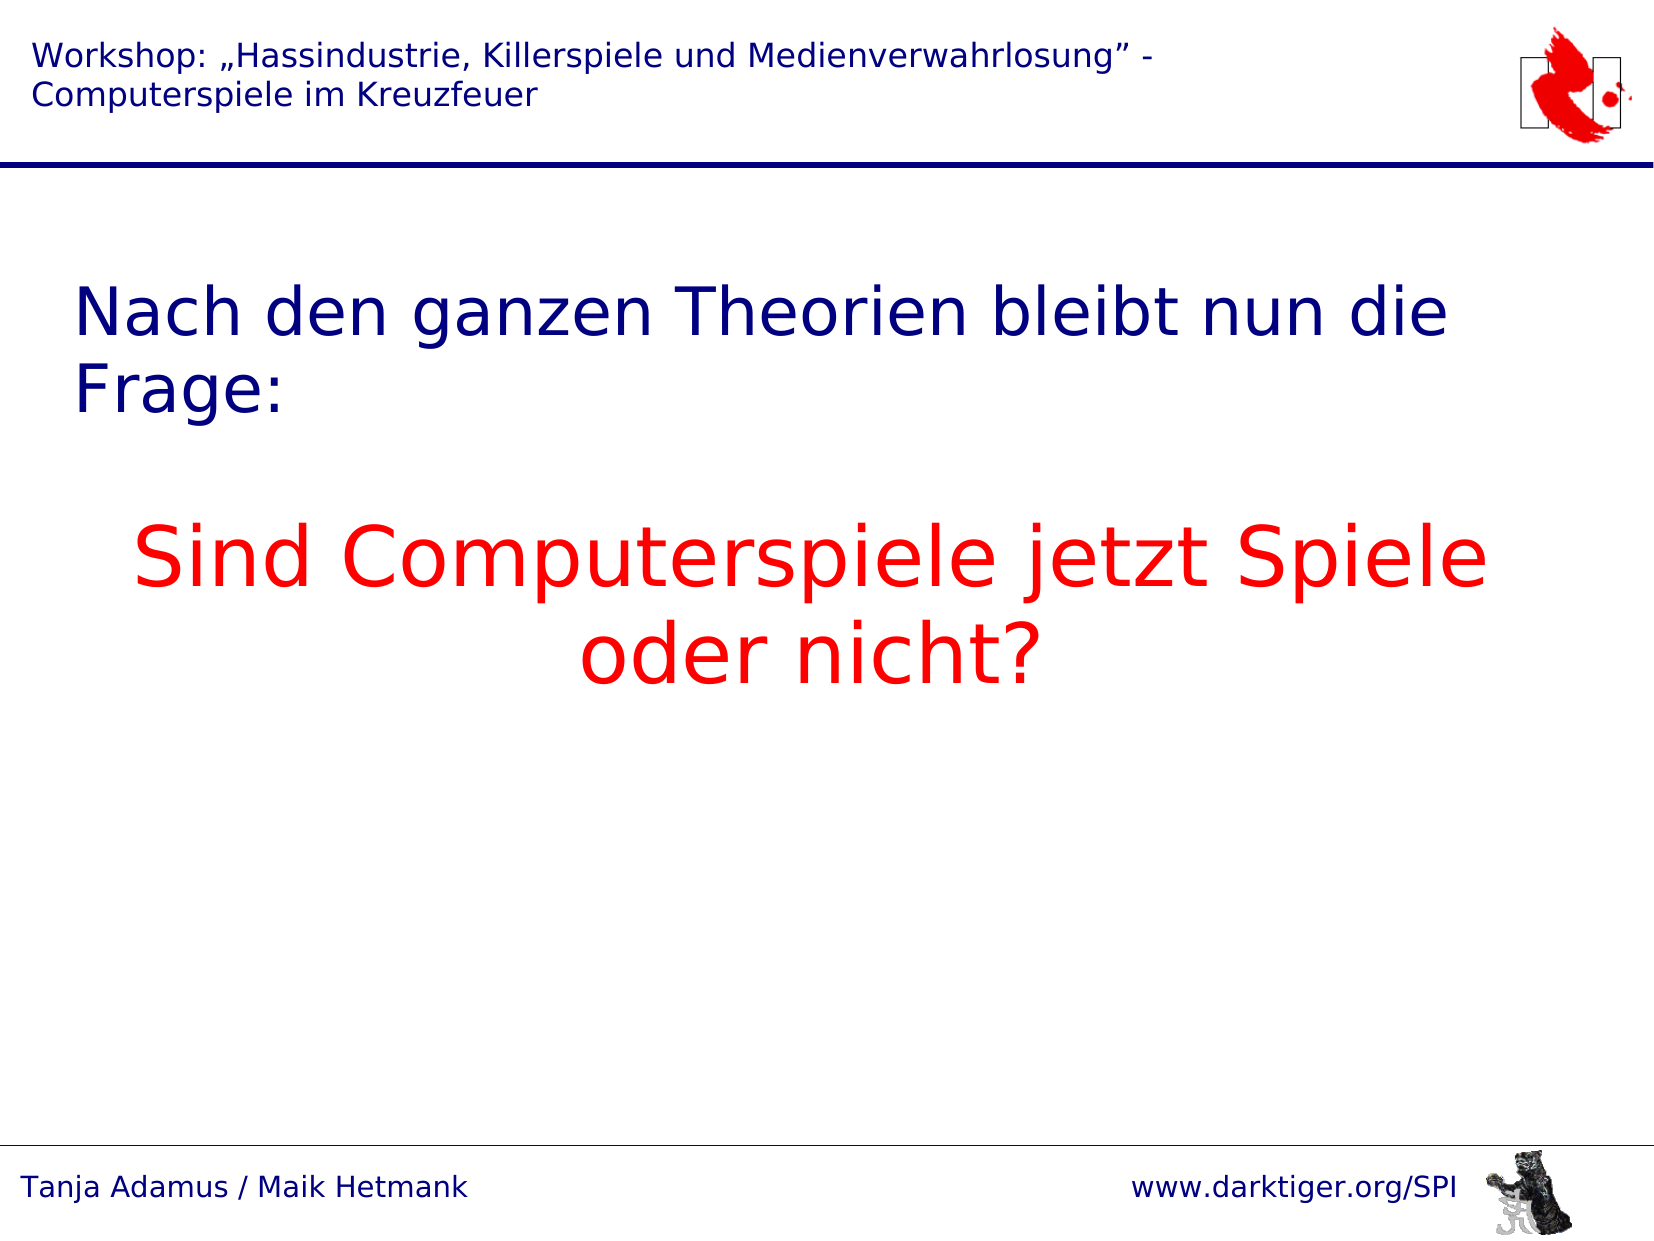

Workshop: „Hassindustrie, Killerspiele und Medienverwahrlosung” - Computerspiele im Kreuzfeuer
Nach den ganzen Theorien bleibt nun die Frage:
Sind Computerspiele jetzt Spiele oder nicht?